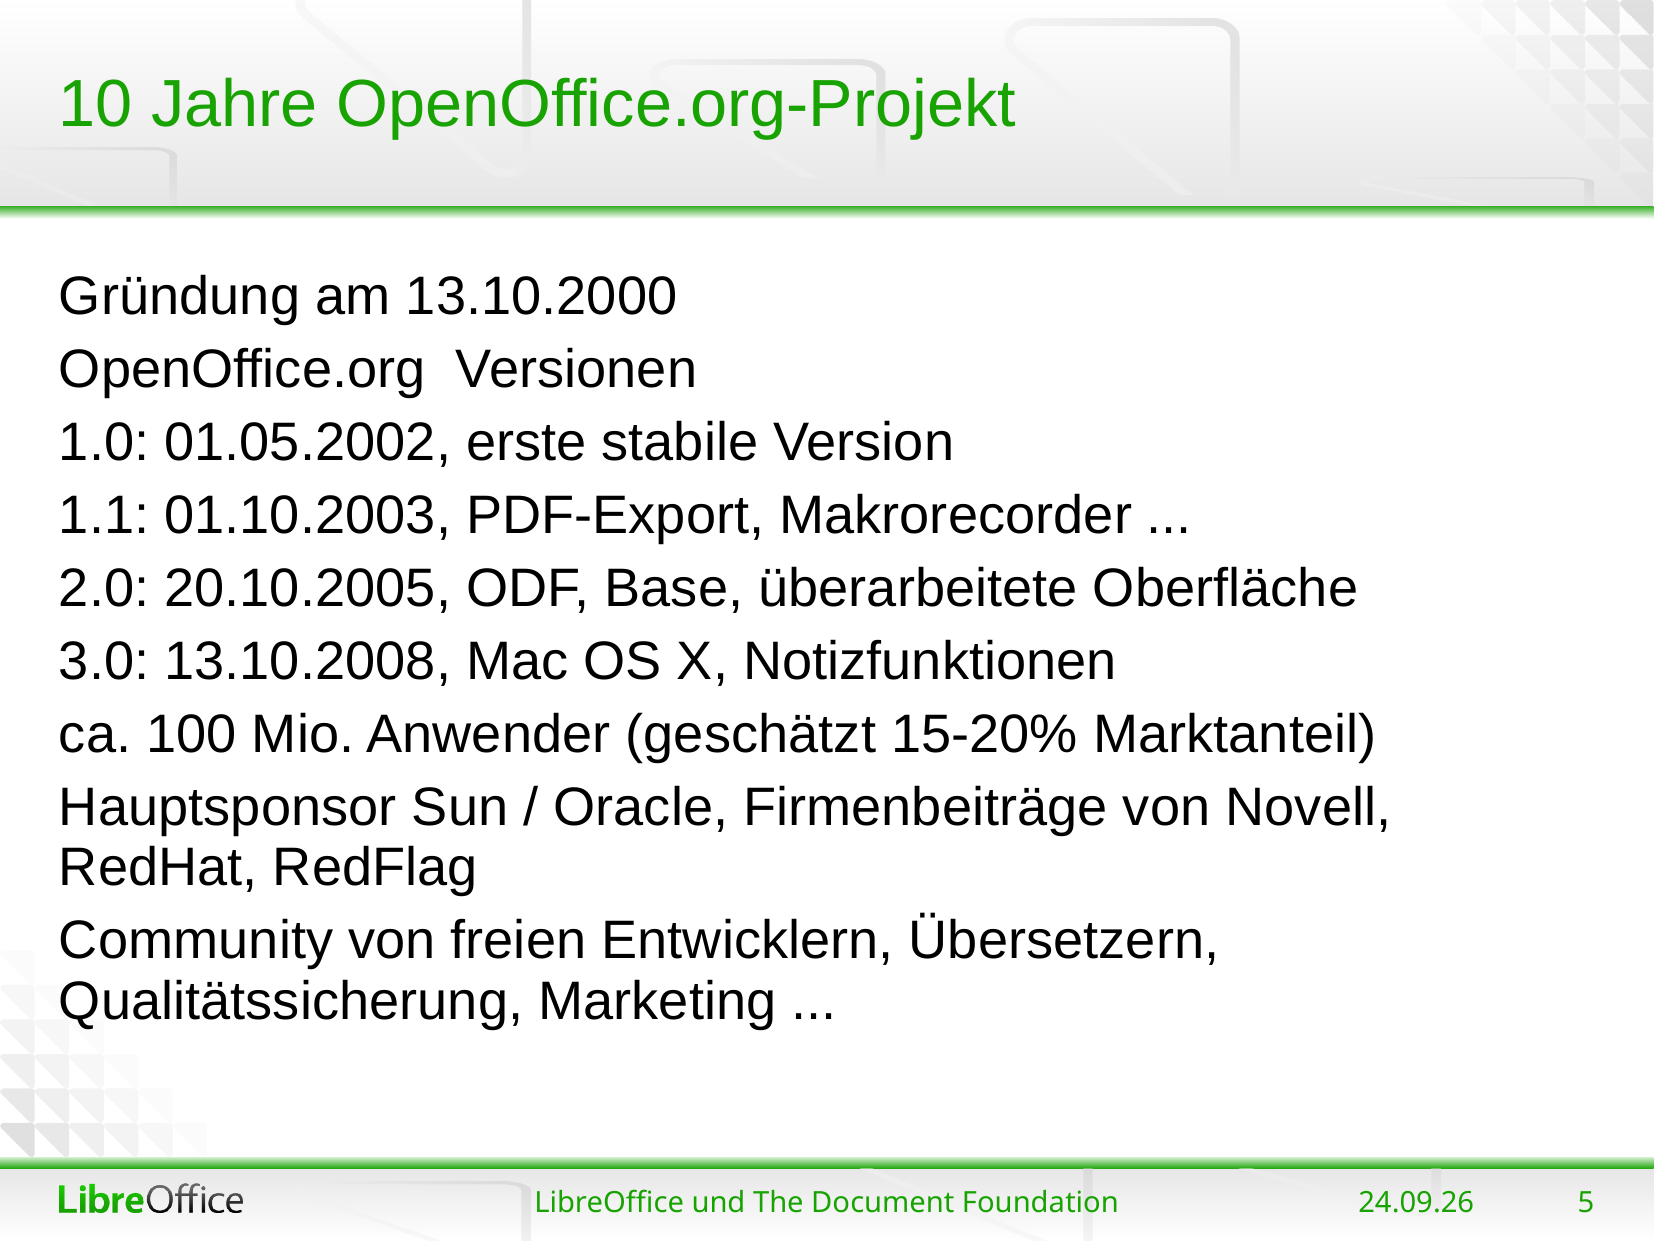

# 10 Jahre OpenOffice.org-Projekt
Gründung am 13.10.2000
OpenOffice.org Versionen
1.0: 01.05.2002, erste stabile Version
1.1: 01.10.2003, PDF-Export, Makrorecorder ...
2.0: 20.10.2005, ODF, Base, überarbeitete Oberfläche
3.0: 13.10.2008, Mac OS X, Notizfunktionen
ca. 100 Mio. Anwender (geschätzt 15-20% Marktanteil)
Hauptsponsor Sun / Oracle, Firmenbeiträge von Novell, RedHat, RedFlag
Community von freien Entwicklern, Übersetzern, Qualitätssicherung, Marketing ...
LibreOffice und The Document Foundation
5